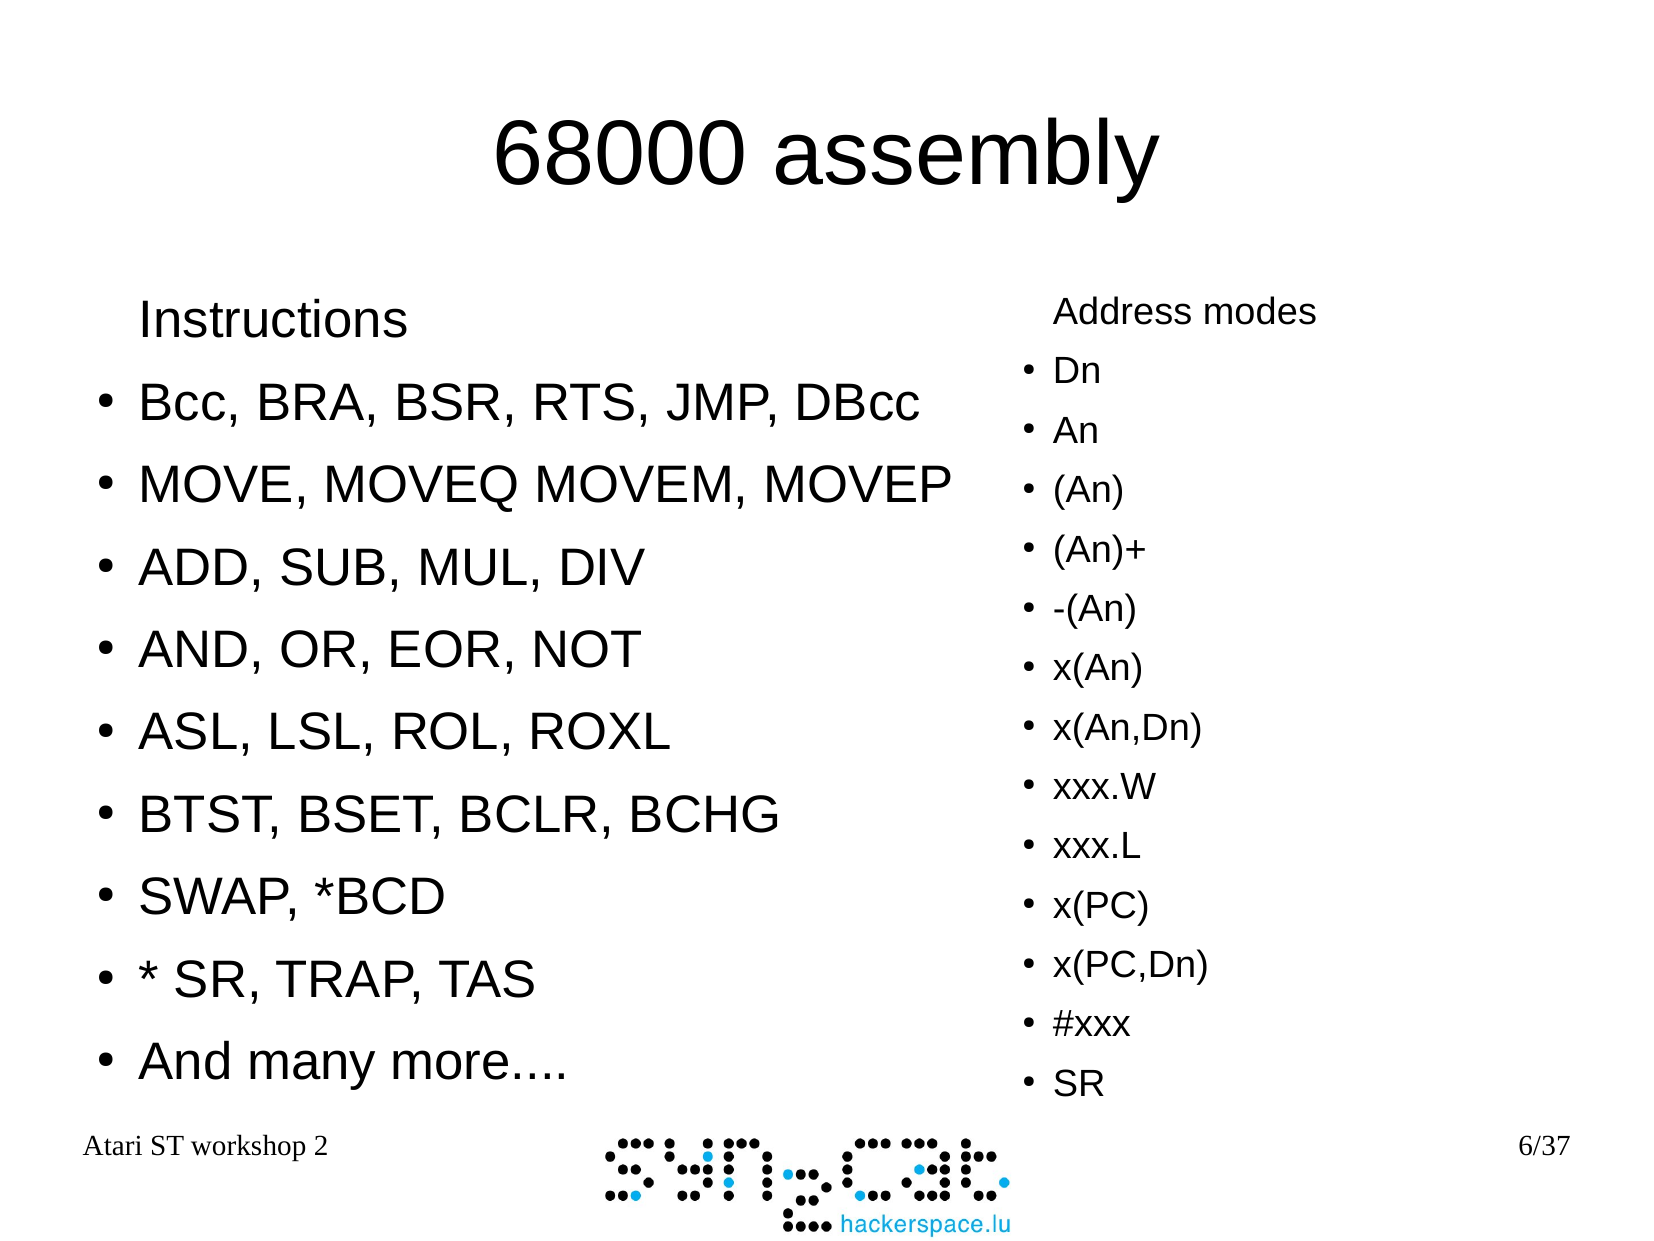

# 68000 assembly
Instructions
Bcc, BRA, BSR, RTS, JMP, DBcc
MOVE, MOVEQ MOVEM, MOVEP
ADD, SUB, MUL, DIV
AND, OR, EOR, NOT
ASL, LSL, ROL, ROXL
BTST, BSET, BCLR, BCHG
SWAP, *BCD
* SR, TRAP, TAS
And many more....
Address modes
Dn
An
(An)
(An)+
-(An)
x(An)
x(An,Dn)
xxx.W
xxx.L
x(PC)
x(PC,Dn)
#xxx
SR
6